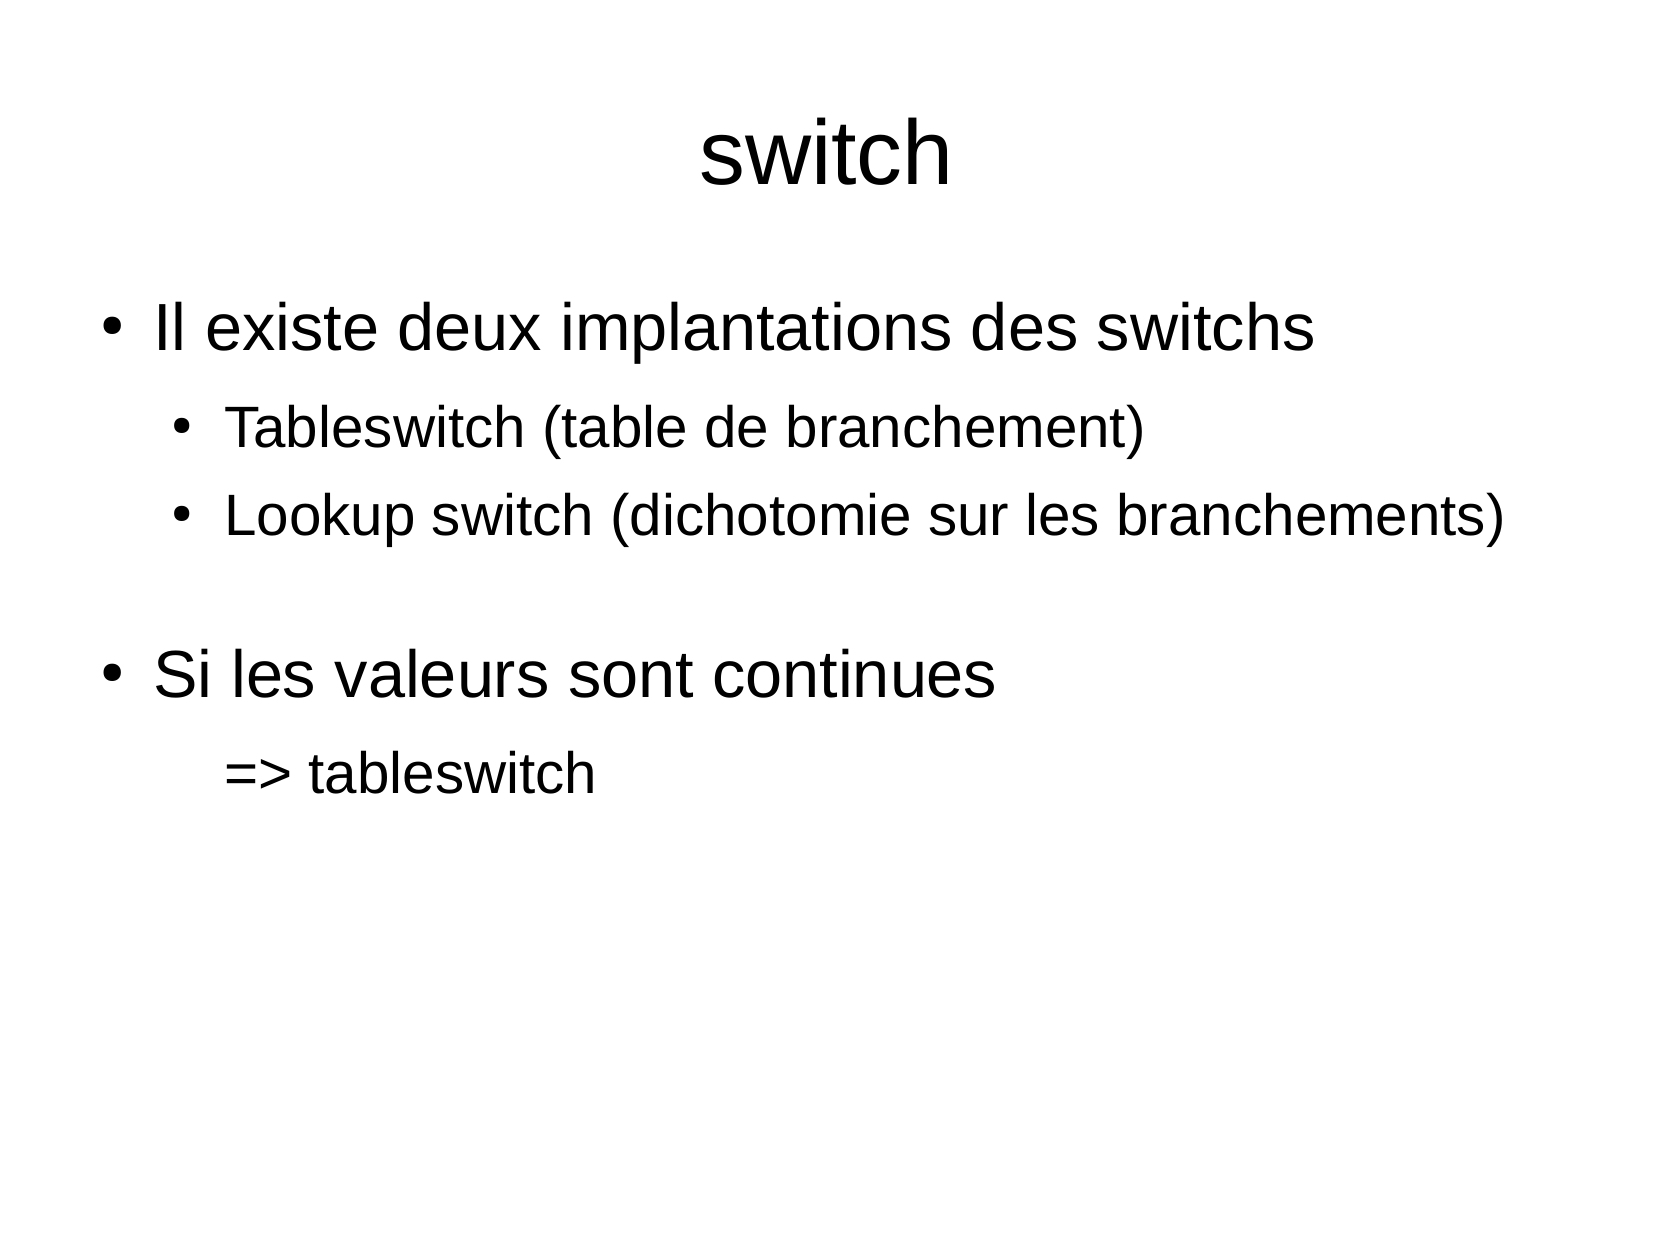

# switch
Il existe deux implantations des switchs
Tableswitch (table de branchement)
Lookup switch (dichotomie sur les branchements)
Si les valeurs sont continues
=> tableswitch